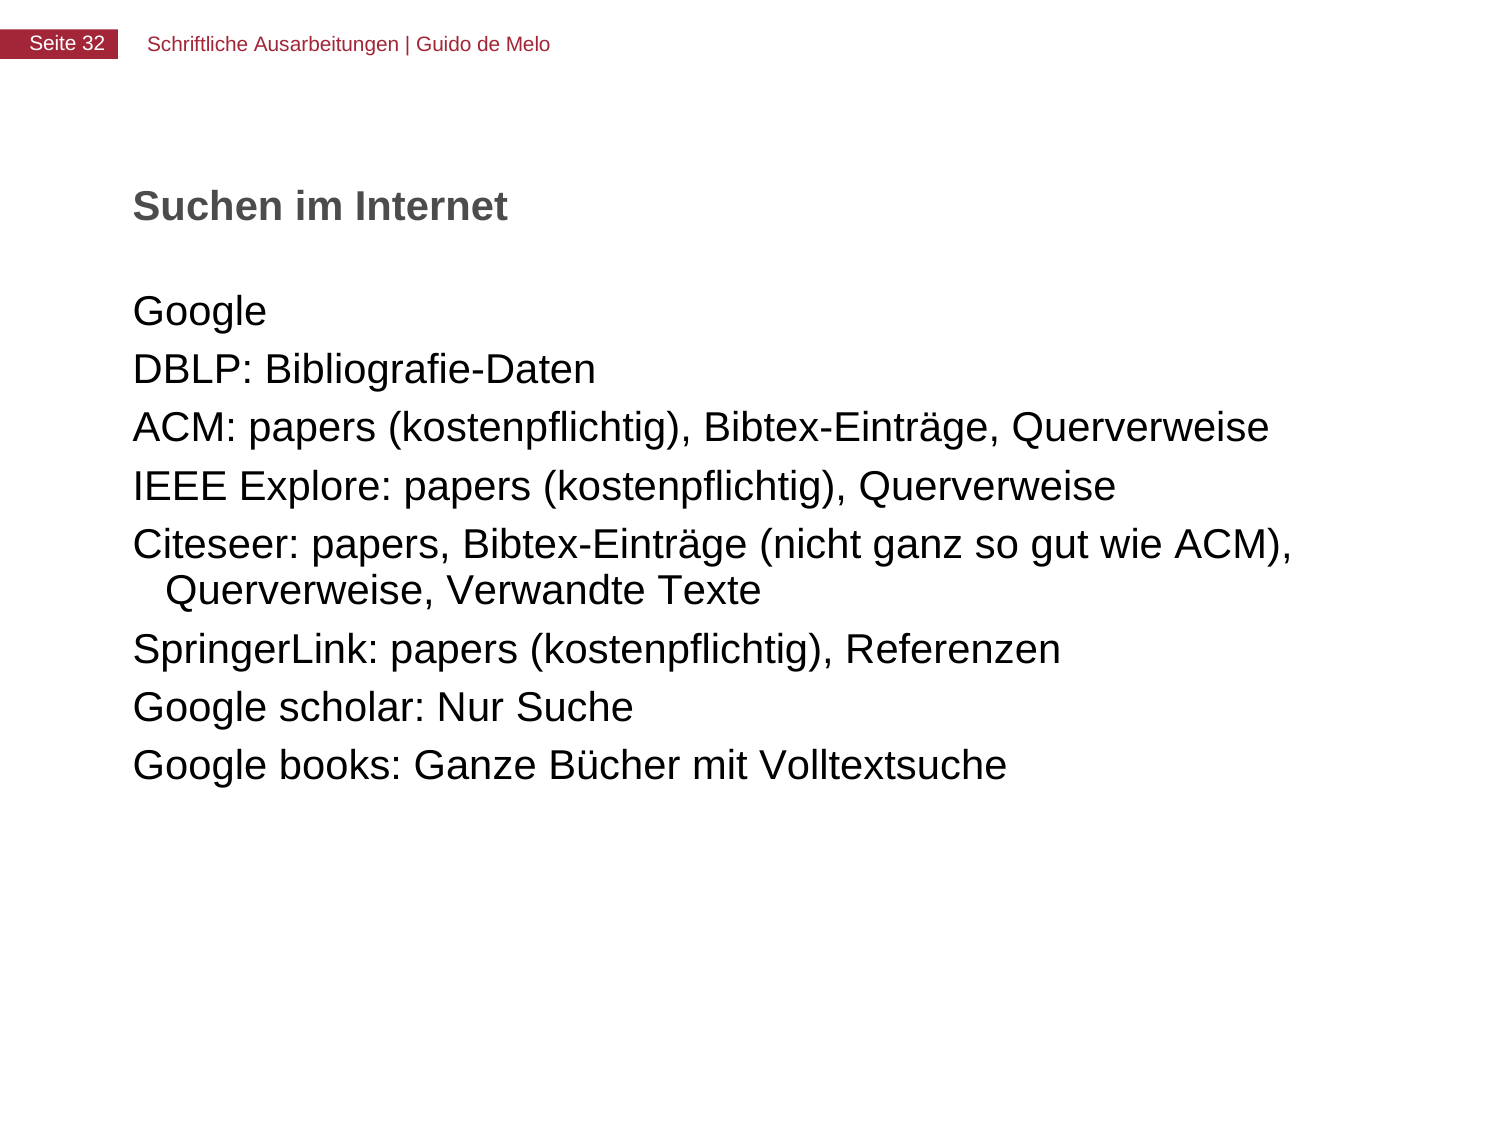

# Suchen im Internet
Google
DBLP: Bibliografie-Daten
ACM: papers (kostenpflichtig), Bibtex-Einträge, Querverweise
IEEE Explore: papers (kostenpflichtig), Querverweise
Citeseer: papers, Bibtex-Einträge (nicht ganz so gut wie ACM), Querverweise, Verwandte Texte
SpringerLink: papers (kostenpflichtig), Referenzen
Google scholar: Nur Suche
Google books: Ganze Bücher mit Volltextsuche